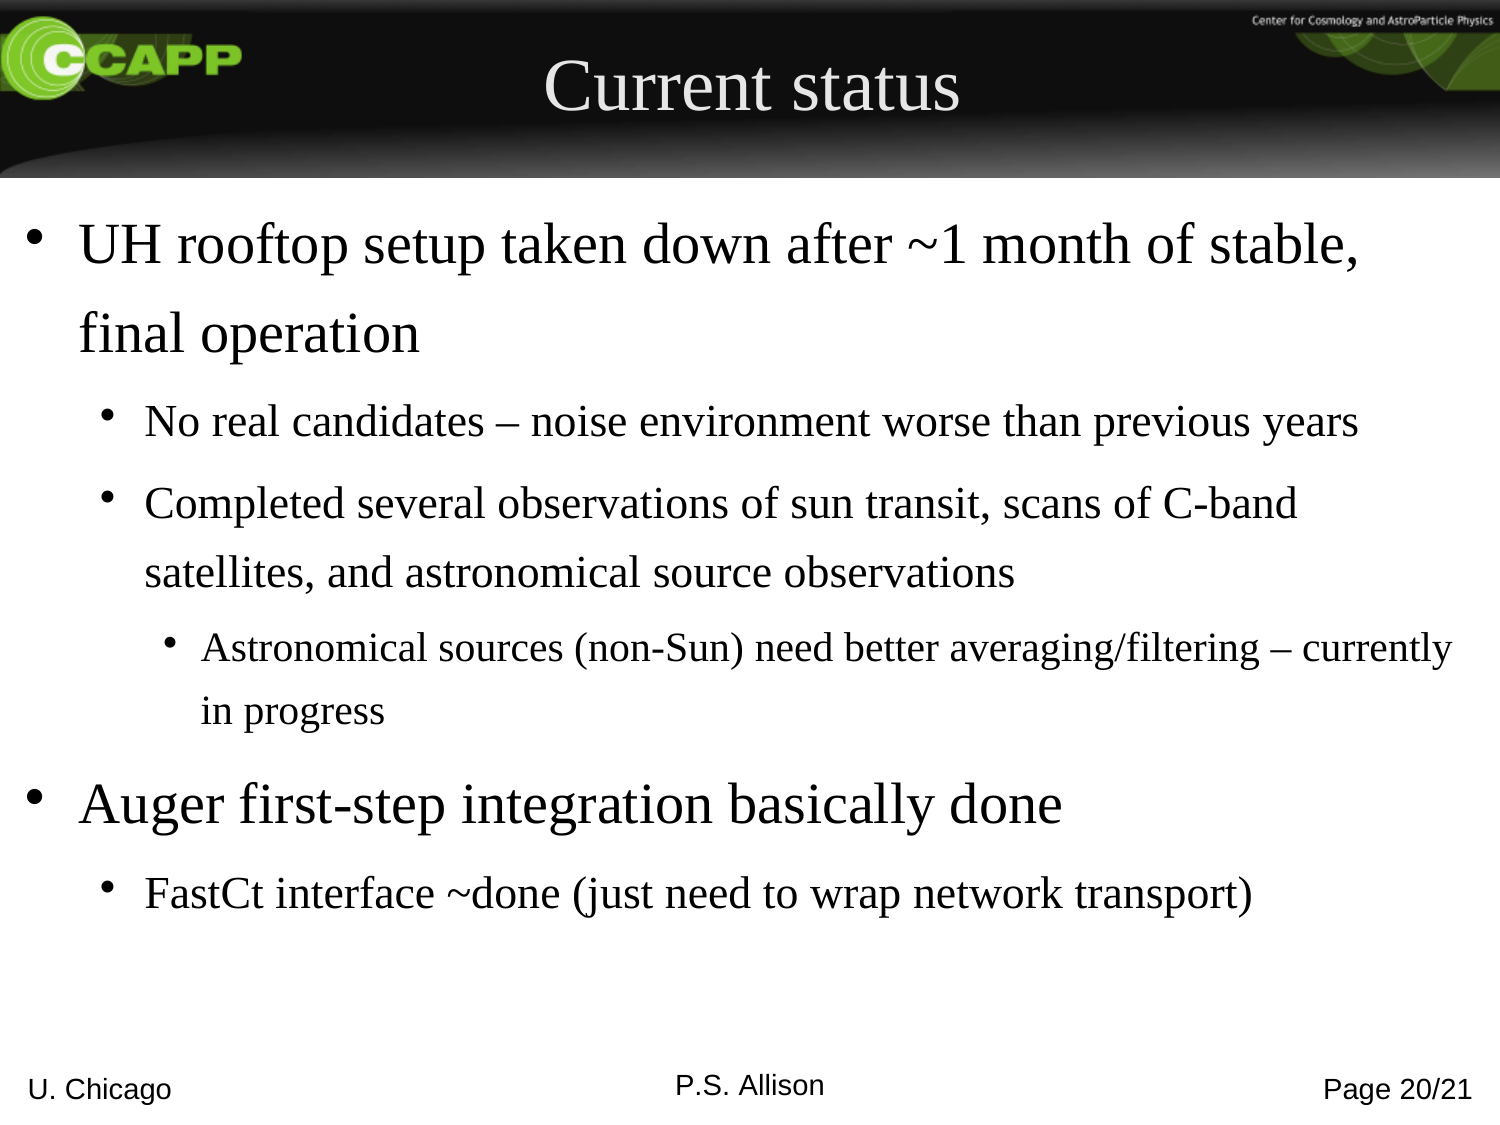

# Current status
UH rooftop setup taken down after ~1 month of stable, final operation
No real candidates – noise environment worse than previous years
Completed several observations of sun transit, scans of C-band satellites, and astronomical source observations
Astronomical sources (non-Sun) need better averaging/filtering – currently in progress
Auger first-step integration basically done
FastCt interface ~done (just need to wrap network transport)